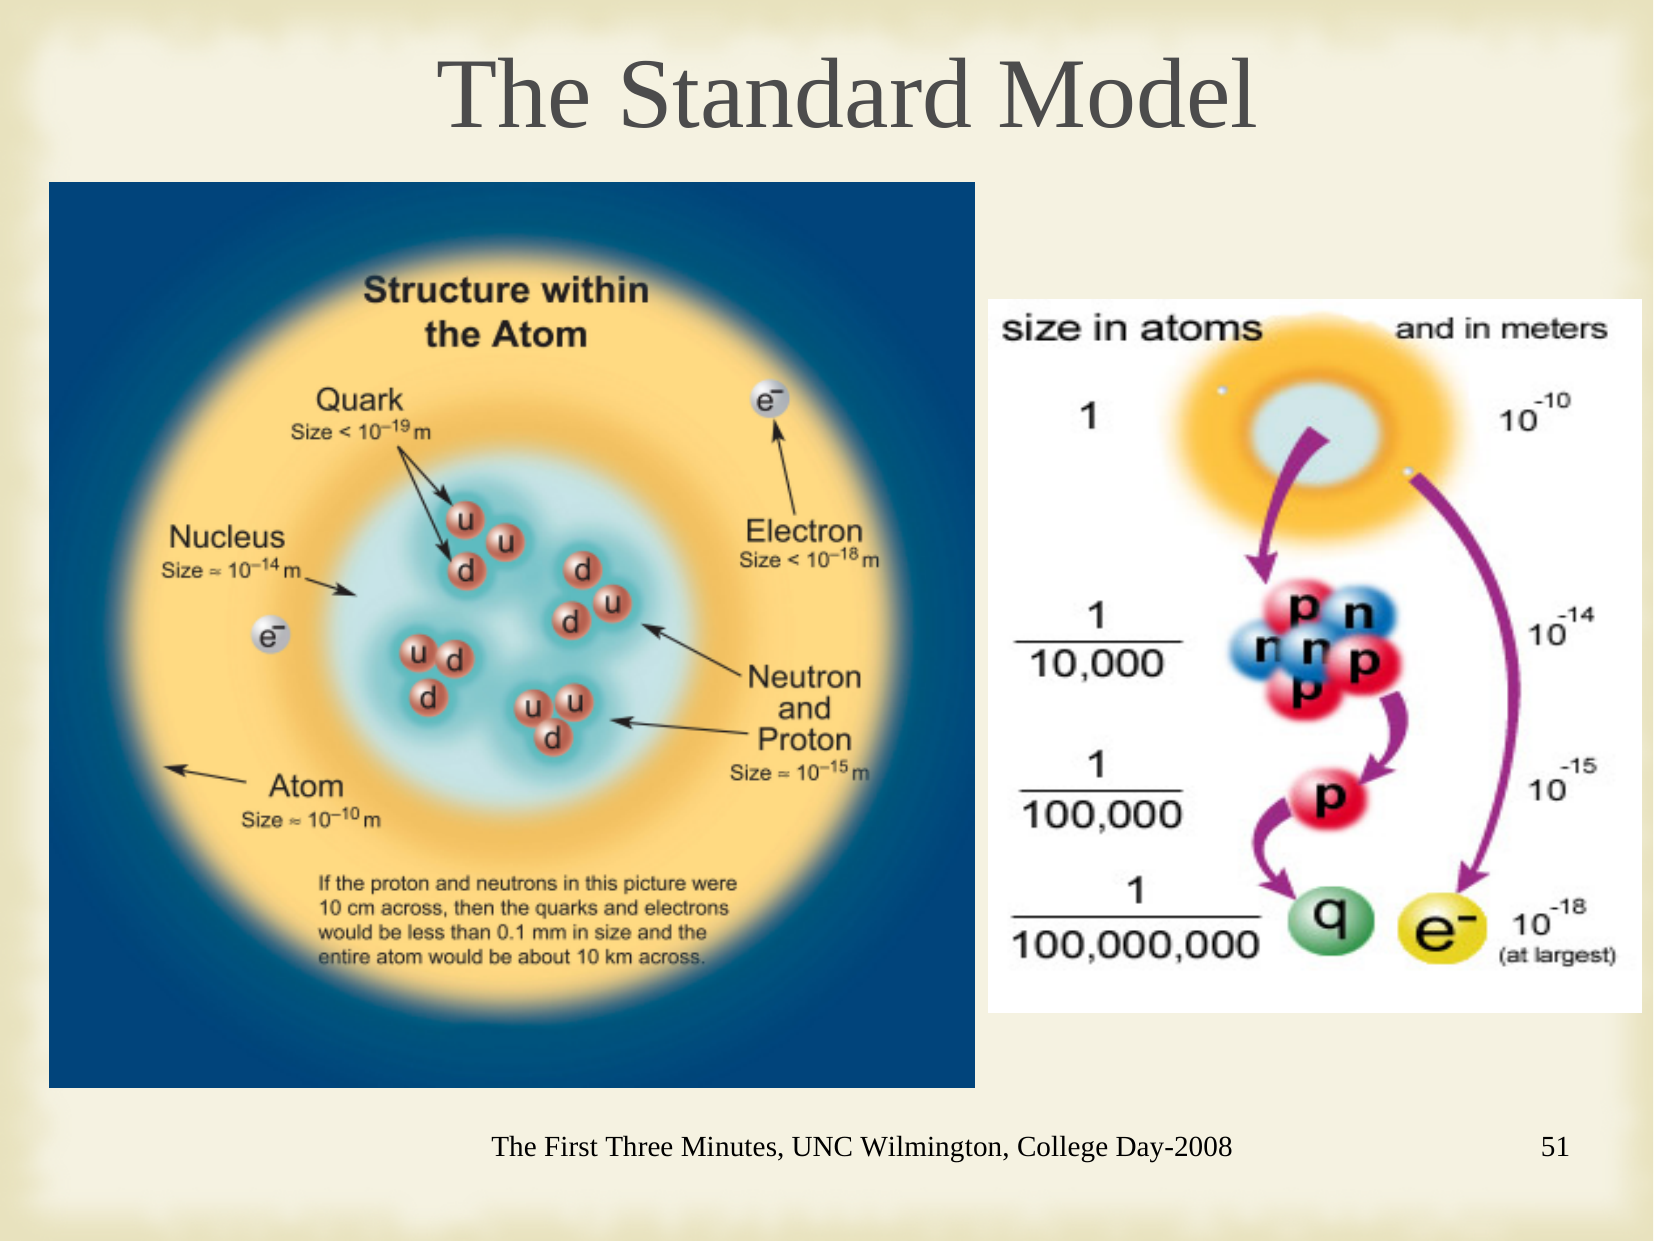

# The Standard Model
The First Three Minutes, UNC Wilmington, College Day-2008
51